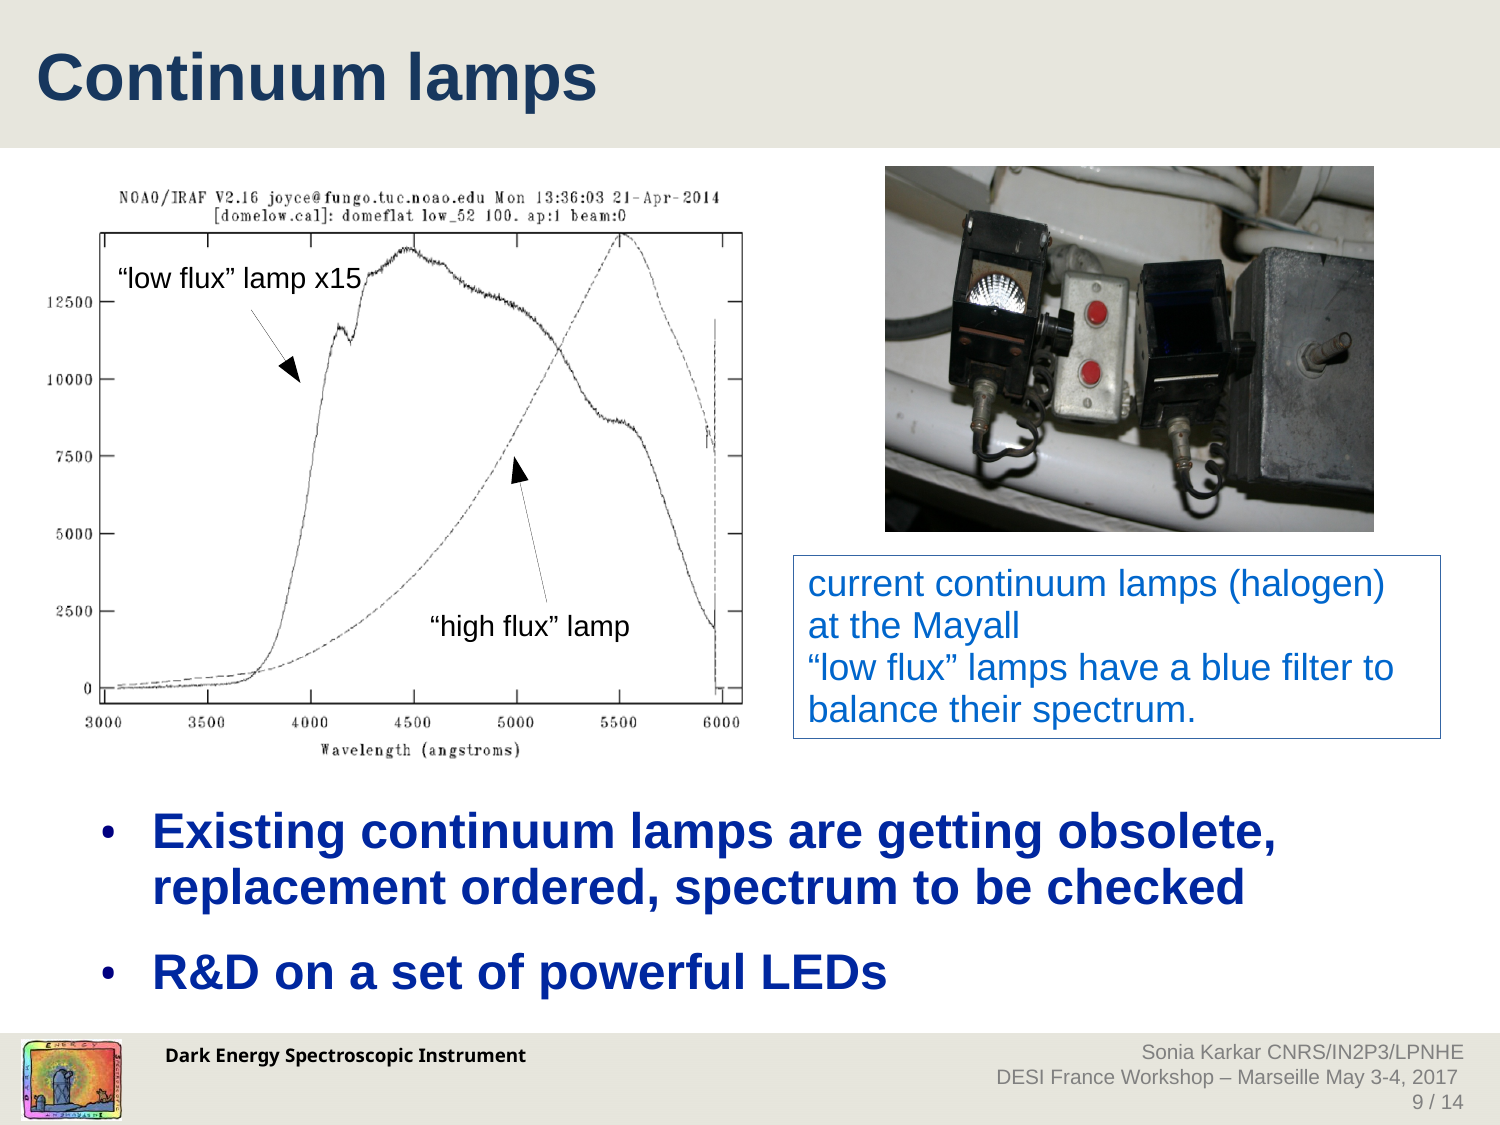

# Continuum lamps
“low flux” lamp x15
“high flux” lamp
current continuum lamps (halogen) at the Mayall
“low flux” lamps have a blue filter to balance their spectrum.
Existing continuum lamps are getting obsolete, replacement ordered, spectrum to be checked
R&D on a set of powerful LEDs